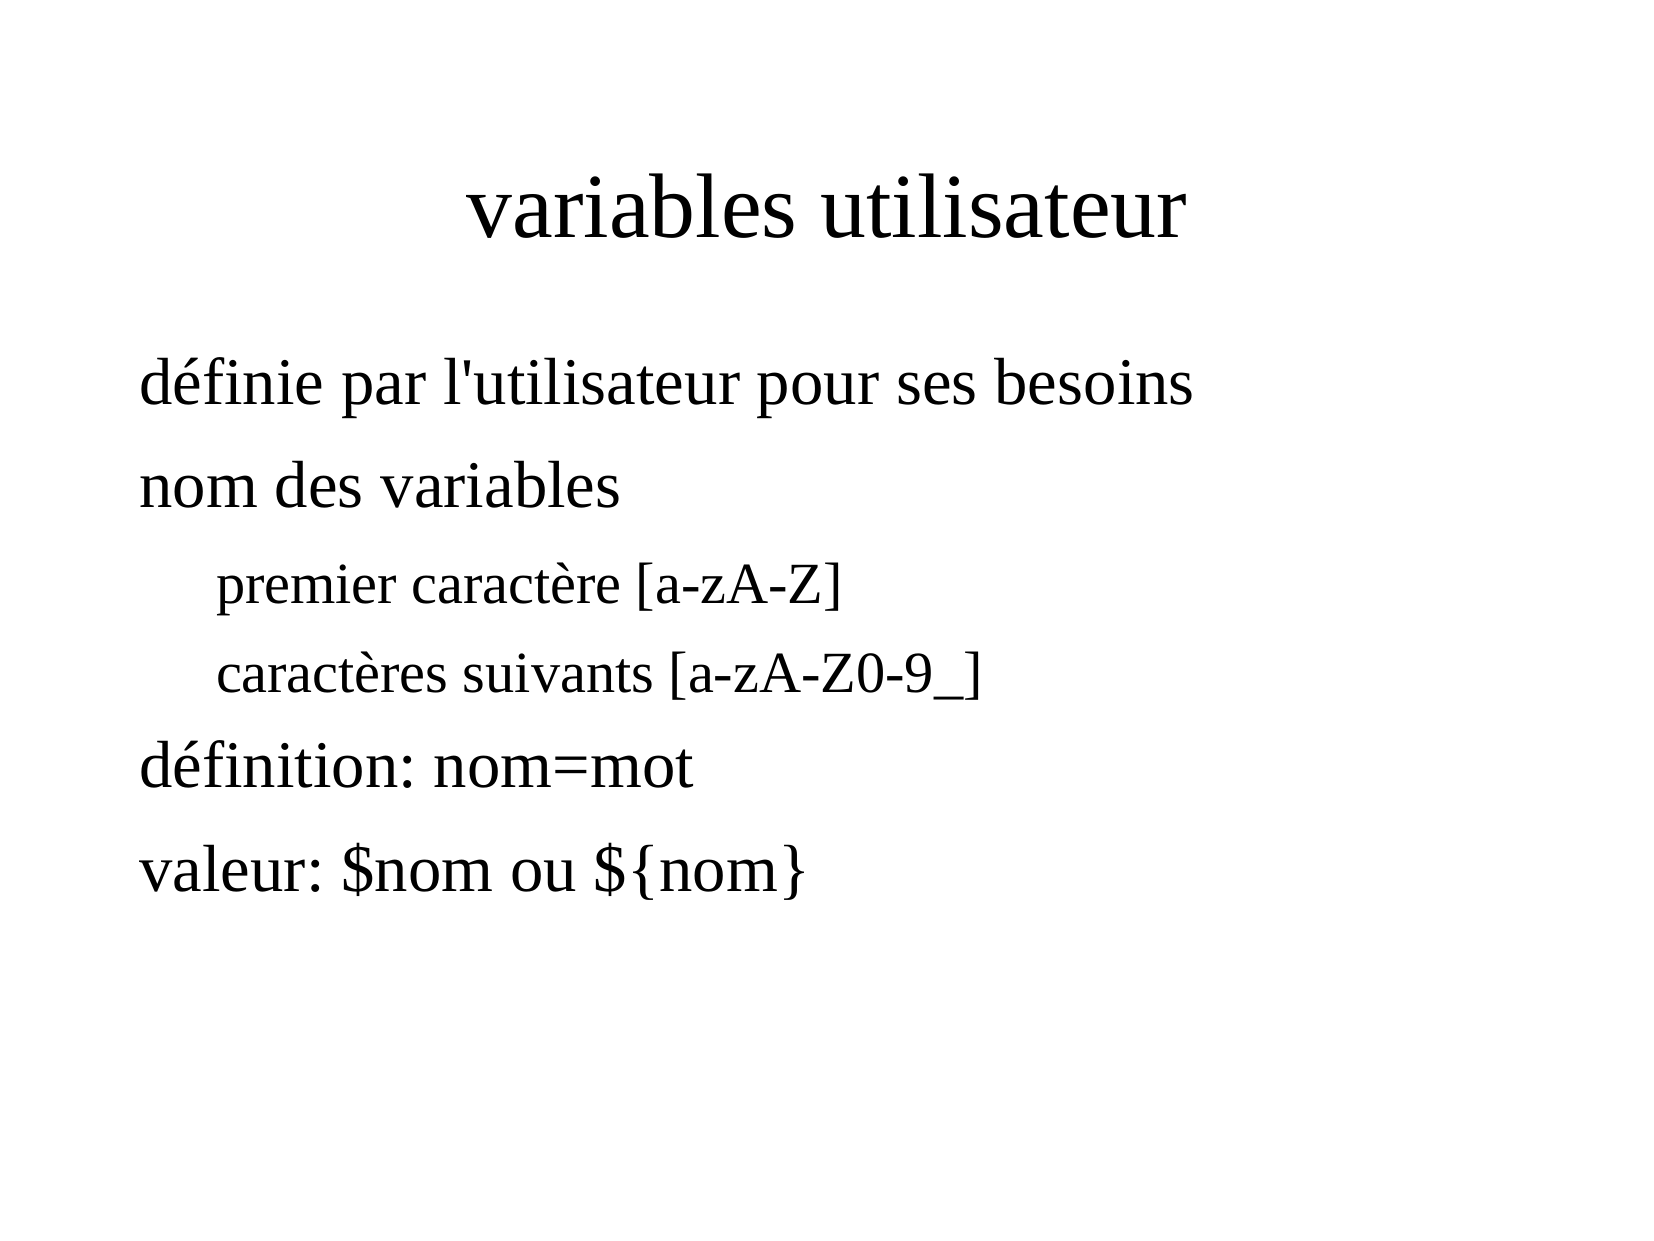

# variables utilisateur
définie par l'utilisateur pour ses besoins
nom des variables
premier caractère [a-zA-Z]
caractères suivants [a-zA-Z0-9_]
définition: nom=mot
valeur: $nom ou ${nom}